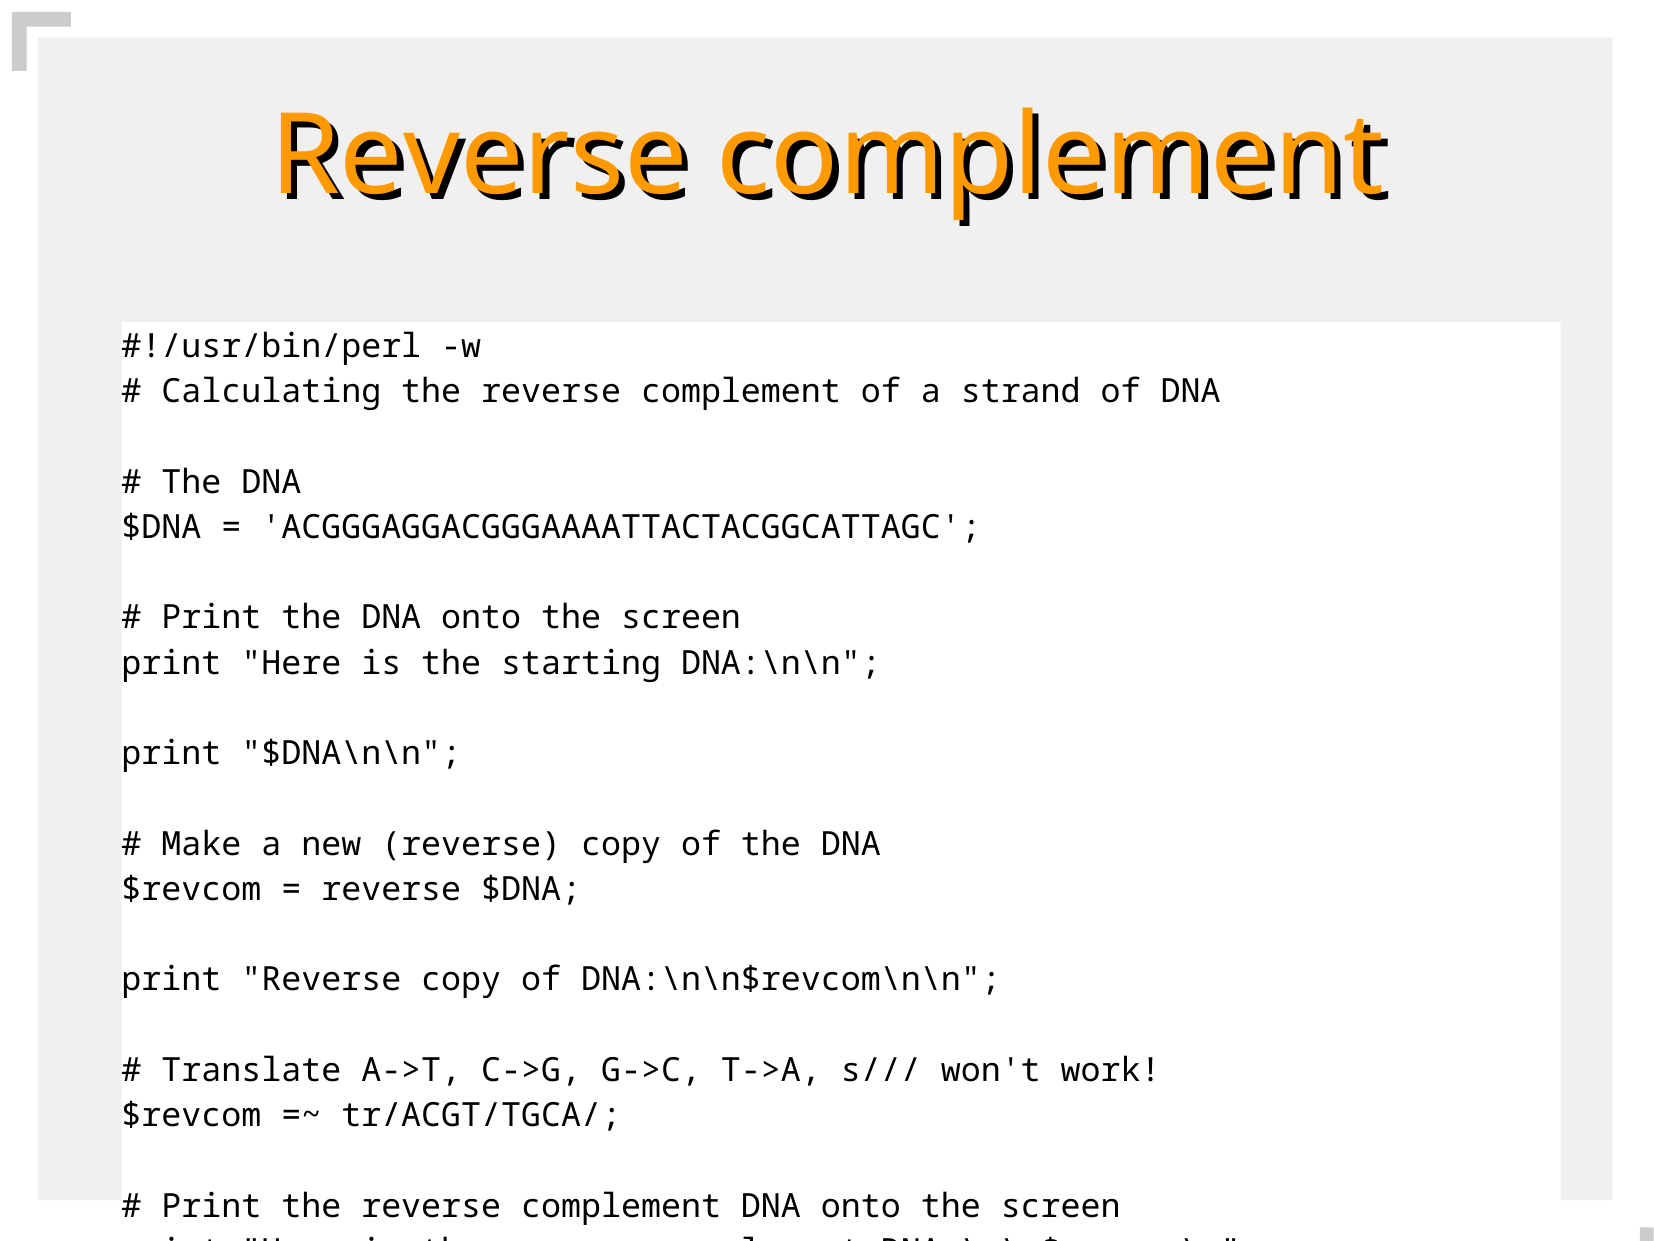

# Reverse complement
#!/usr/bin/perl -w
# Calculating the reverse complement of a strand of DNA
# The DNA
$DNA = 'ACGGGAGGACGGGAAAATTACTACGGCATTAGC';
# Print the DNA onto the screen
print "Here is the starting DNA:\n\n";
print "$DNA\n\n";
# Make a new (reverse) copy of the DNA
$revcom = reverse $DNA;
print "Reverse copy of DNA:\n\n$revcom\n\n";
# Translate A->T, C->G, G->C, T->A, s/// won't work!
$revcom =~ tr/ACGT/TGCA/;
# Print the reverse complement DNA onto the screen
print "Here is the reverse complement DNA:\n\n$revcom\n";
exit;